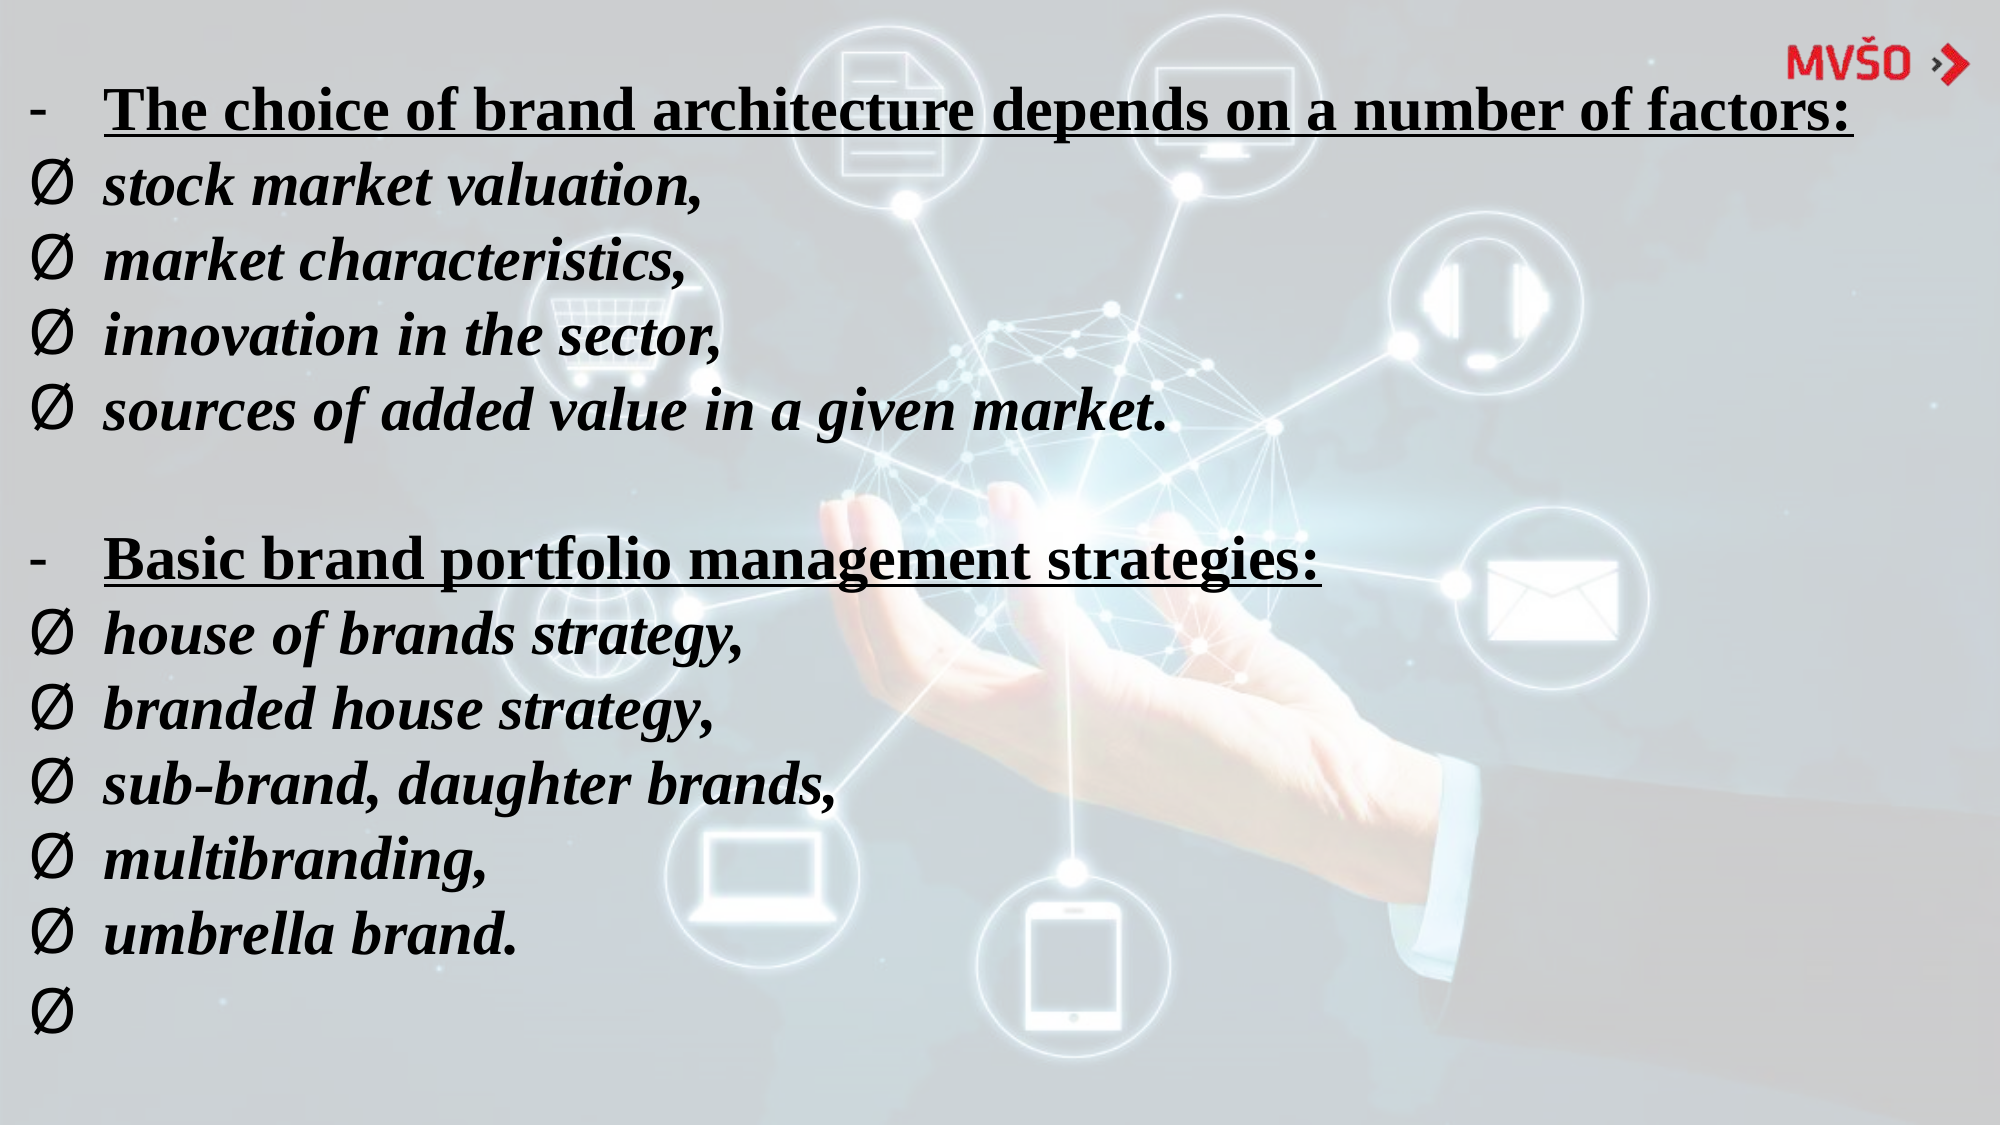

The choice of brand architecture depends on a number of factors:
stock market valuation,
market characteristics,
innovation in the sector,
sources of added value in a given market.
Basic brand portfolio management strategies:
house of brands strategy,
branded house strategy,
sub-brand, daughter brands,
multibranding,
umbrella brand.